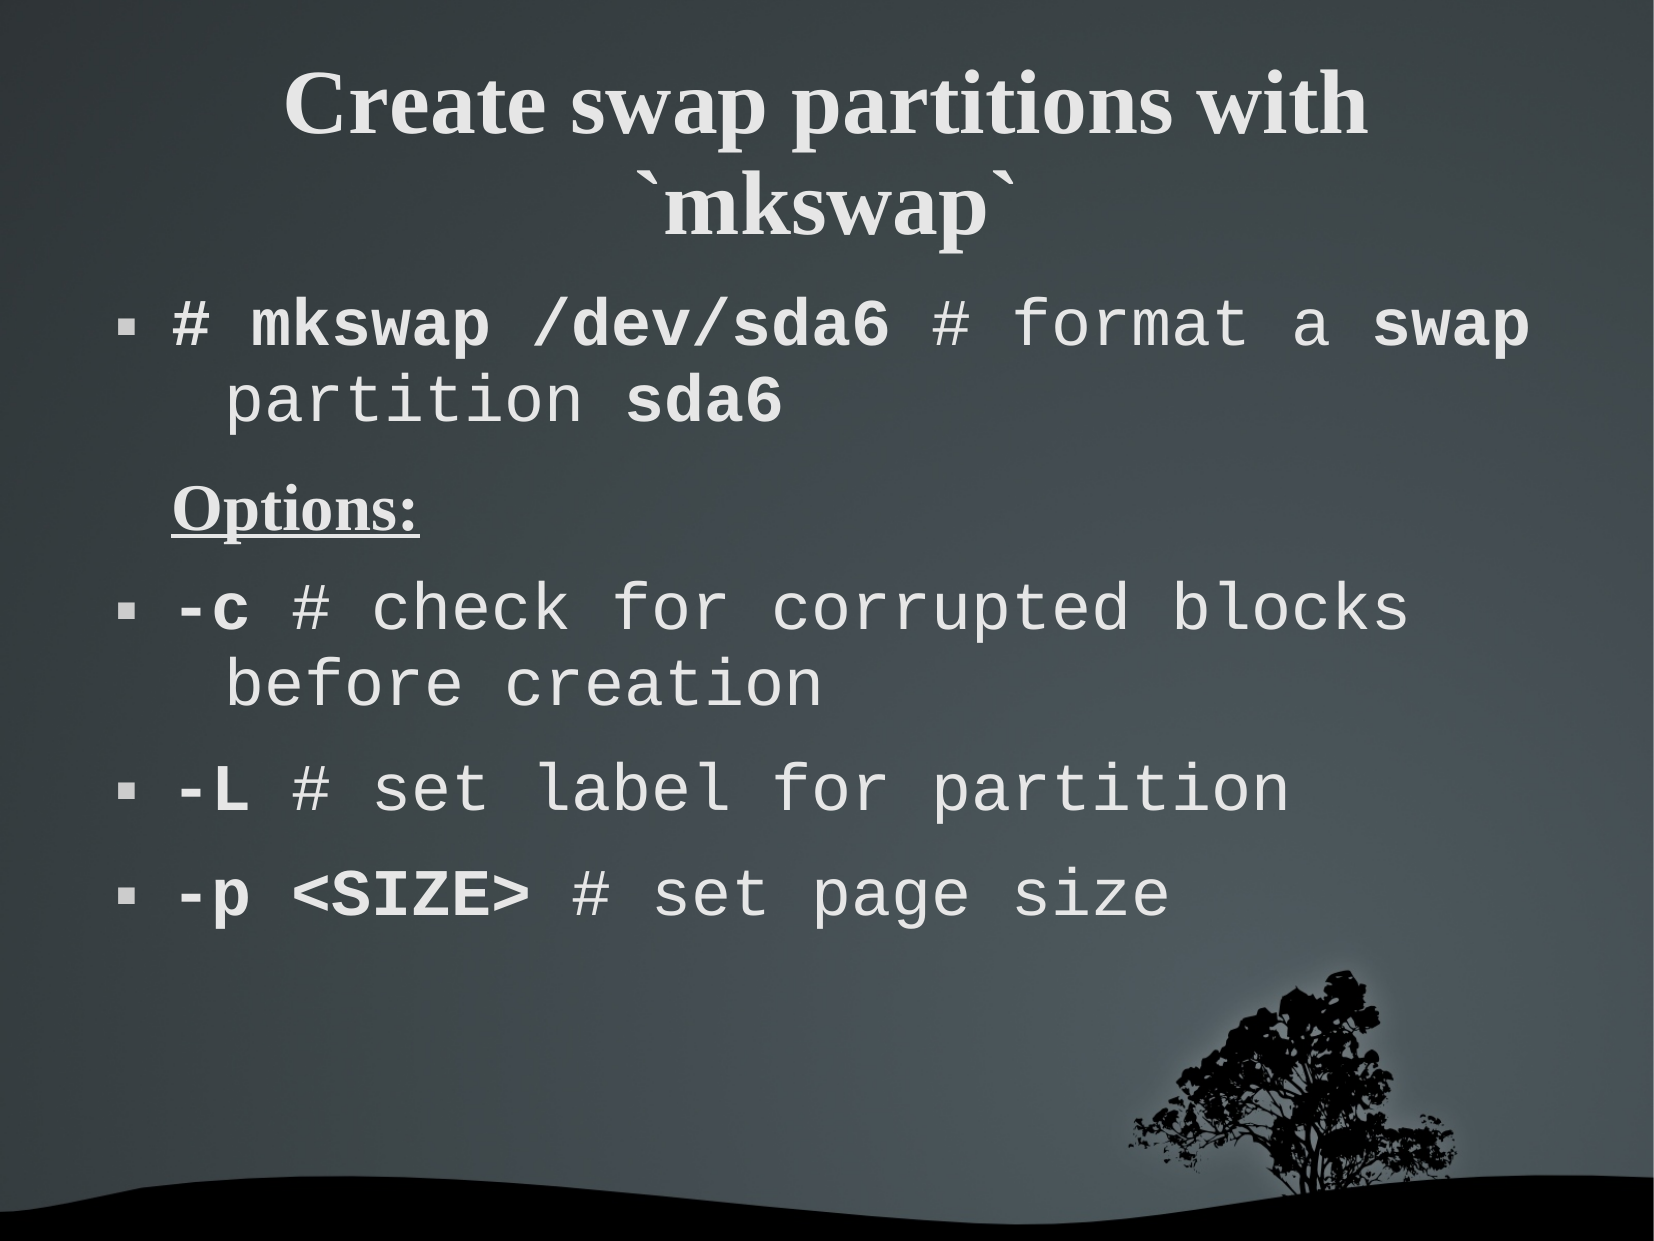

Create swap partitions with `mkswap`
# # mkswap /dev/sda6 # format a swap partition sda6
Options:
-c # check for corrupted blocks before creation
-L # set label for partition
-p <SIZE> # set page size